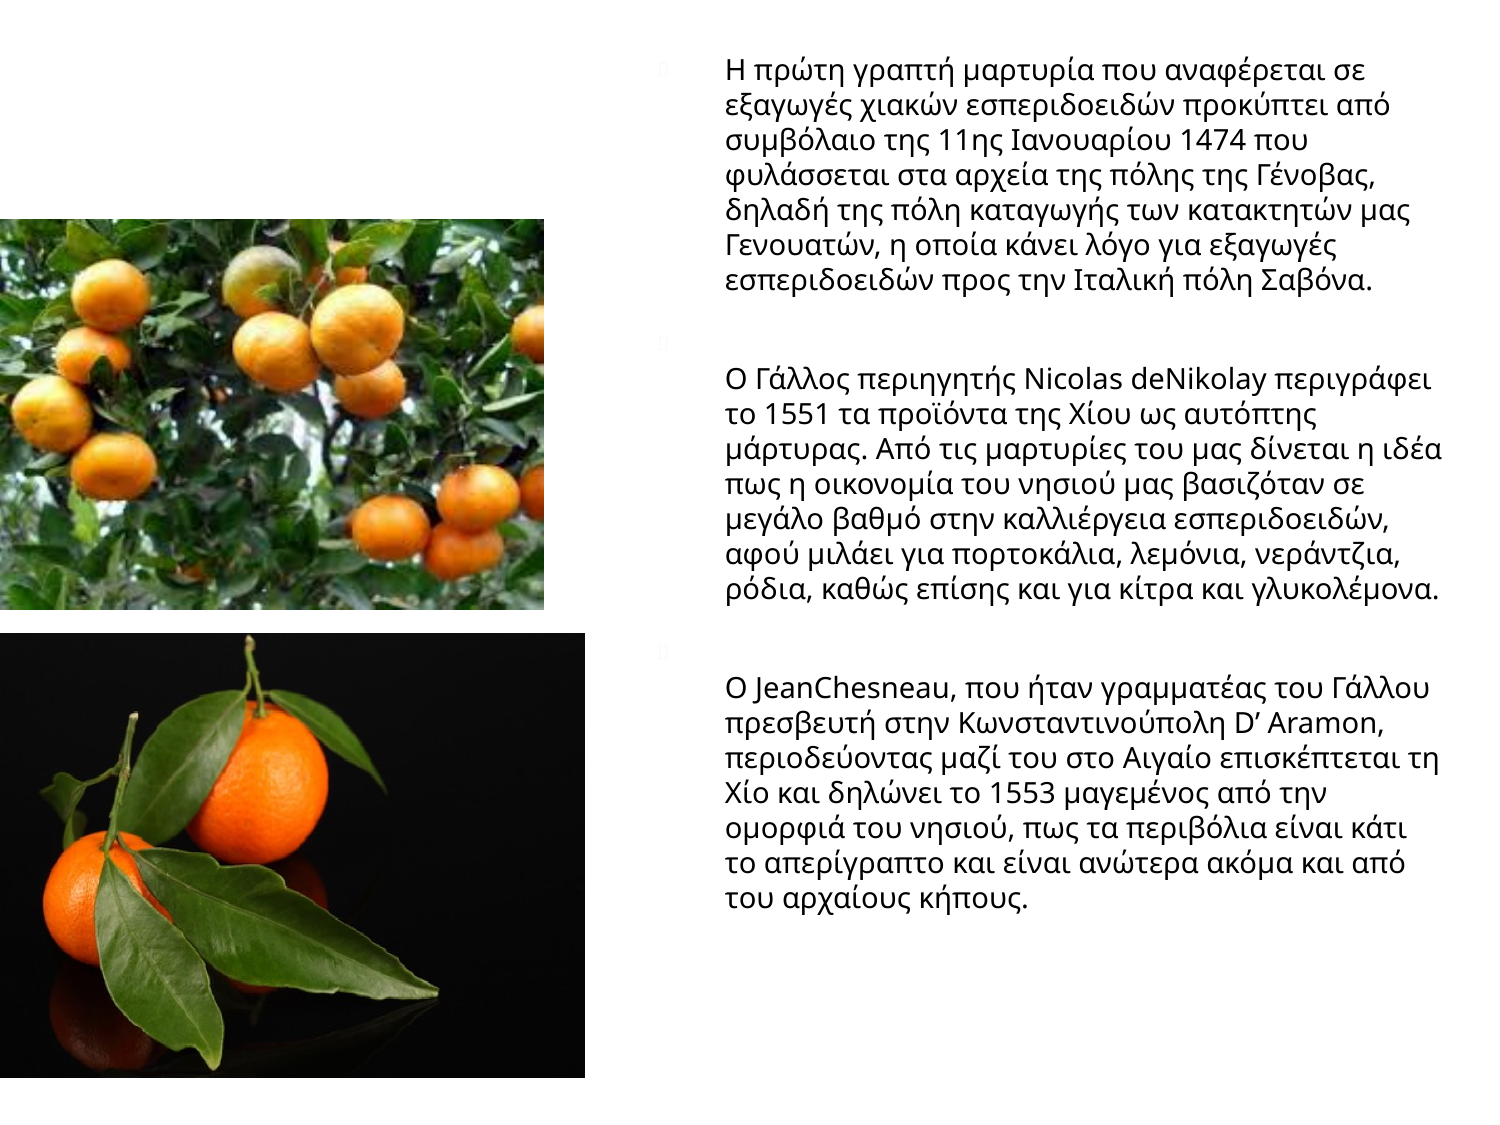

Η πρώτη γραπτή μαρτυρία που αναφέρεται σε εξαγωγές χιακών εσπεριδοειδών προκύπτει από συμβόλαιο της 11ης Ιανουαρίου 1474 που φυλάσσεται στα αρχεία της πόλης της Γένοβας, δηλαδή της πόλη καταγωγής των κατακτητών μας Γενουατών, η οποία κάνει λόγο για εξαγωγές εσπεριδοειδών προς την Ιταλική πόλη Σαβόνα.
Ο Γάλλος περιηγητής Nicolas deNikolay περιγράφει το 1551 τα προϊόντα της Χίου ως αυτόπτης μάρτυρας. Από τις μαρτυρίες του μας δίνεται η ιδέα πως η οικονομία του νησιού μας βασιζόταν σε μεγάλο βαθμό στην καλλιέργεια εσπεριδοειδών, αφού μιλάει για πορτοκάλια, λεμόνια, νεράντζια, ρόδια, καθώς επίσης και για κίτρα και γλυκολέμονα.
Ο JeanChesneau, που ήταν γραμματέας του Γάλλου πρεσβευτή στην Κωνσταντινούπολη D’ Aramon, περιοδεύοντας μαζί του στο Αιγαίο επισκέπτεται τη Χίο και δηλώνει το 1553 μαγεμένος από την ομορφιά του νησιού, πως τα περιβόλια είναι κάτι το απερίγραπτο και είναι ανώτερα ακόμα και από του αρχαίους κήπους.
# Μαρτυρίες ξένων περιηγητών